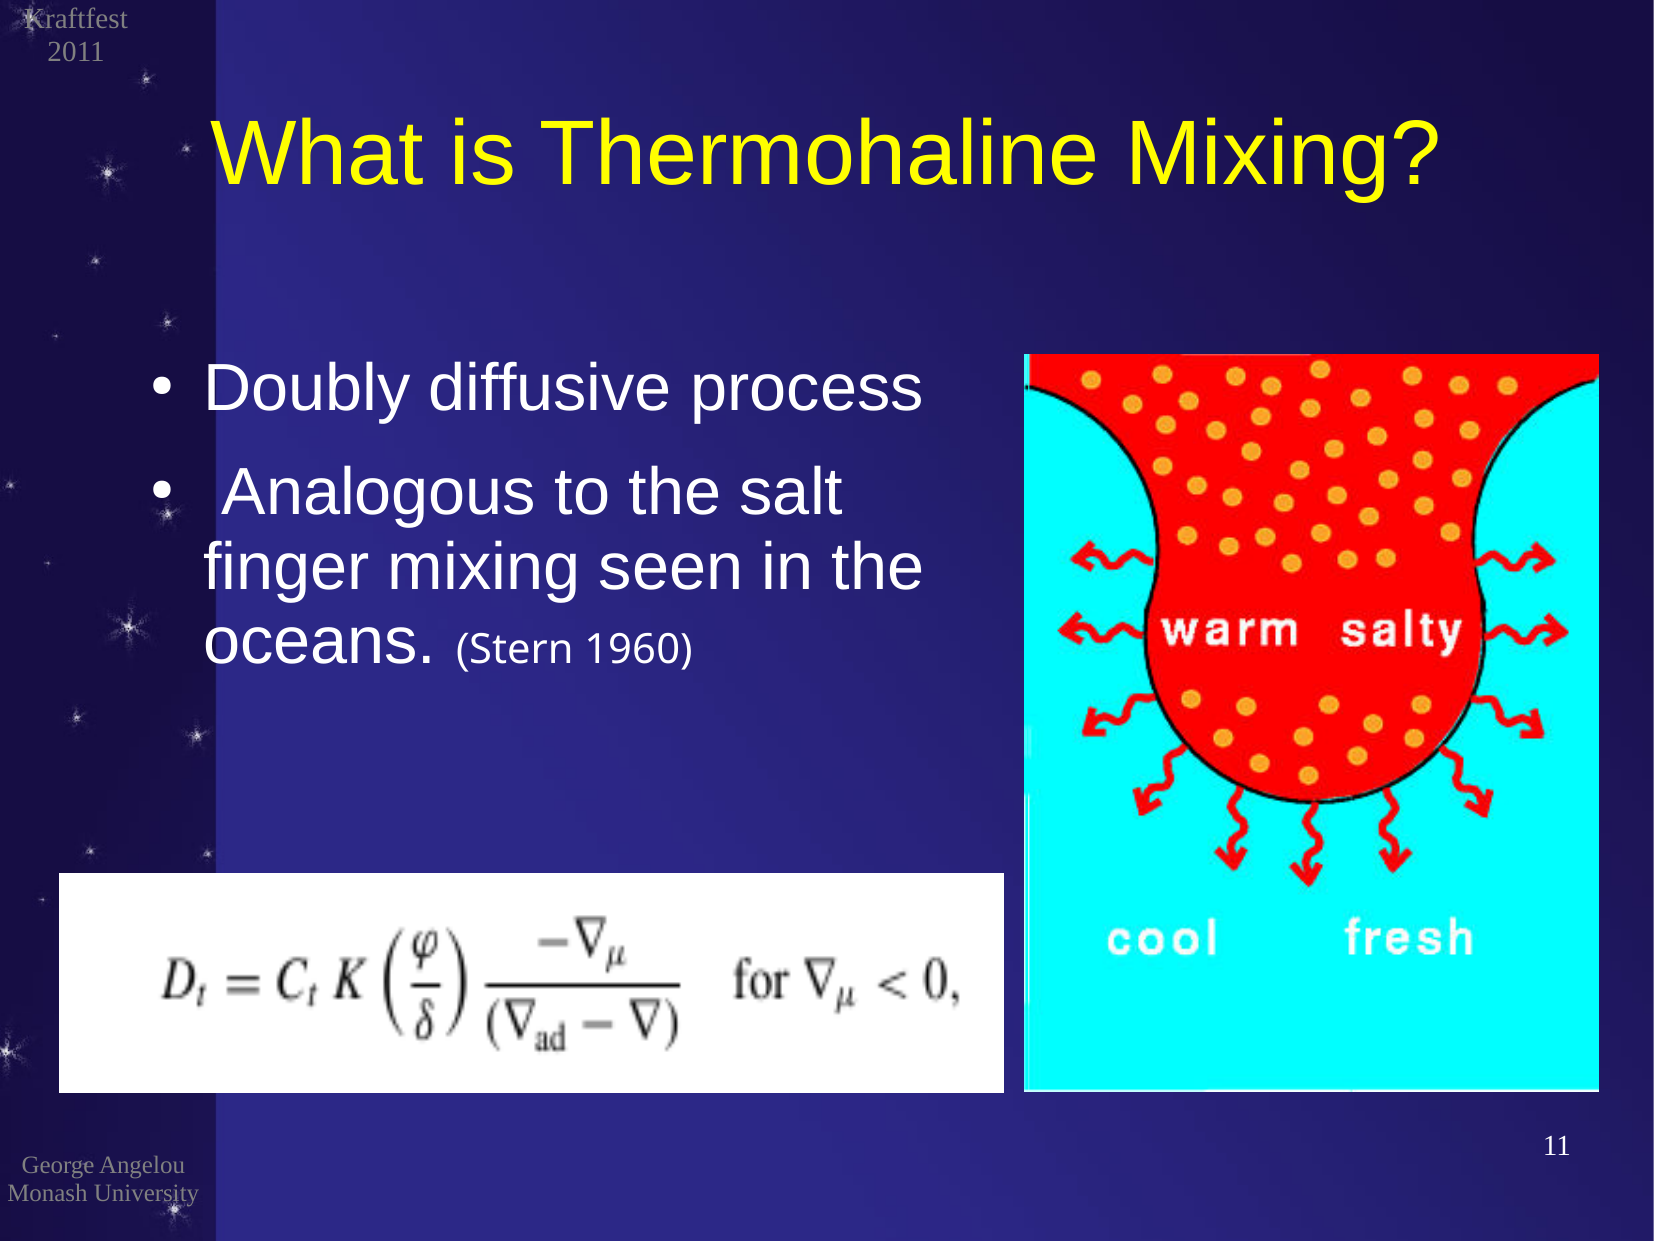

# What is Thermohaline Mixing?
Doubly diffusive process
 Analogous to the salt finger mixing seen in the oceans. (Stern 1960)
11